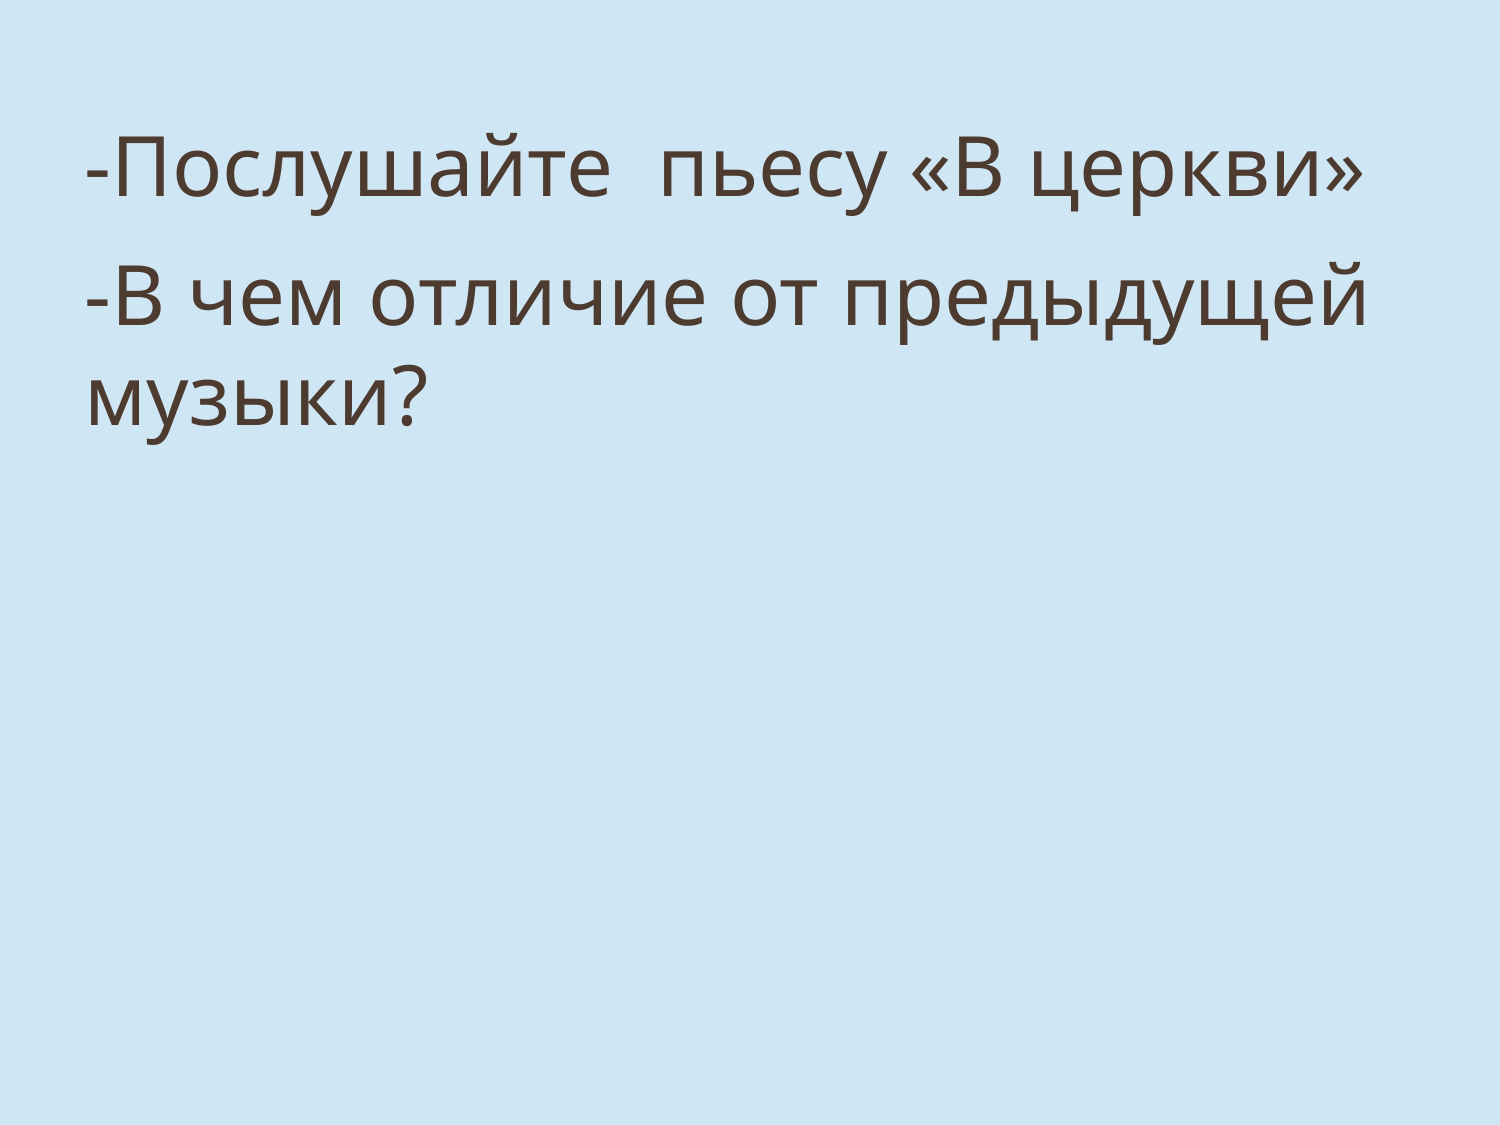

# -Послушайте пьесу «В церкви»
-В чем отличие от предыдущей музыки?